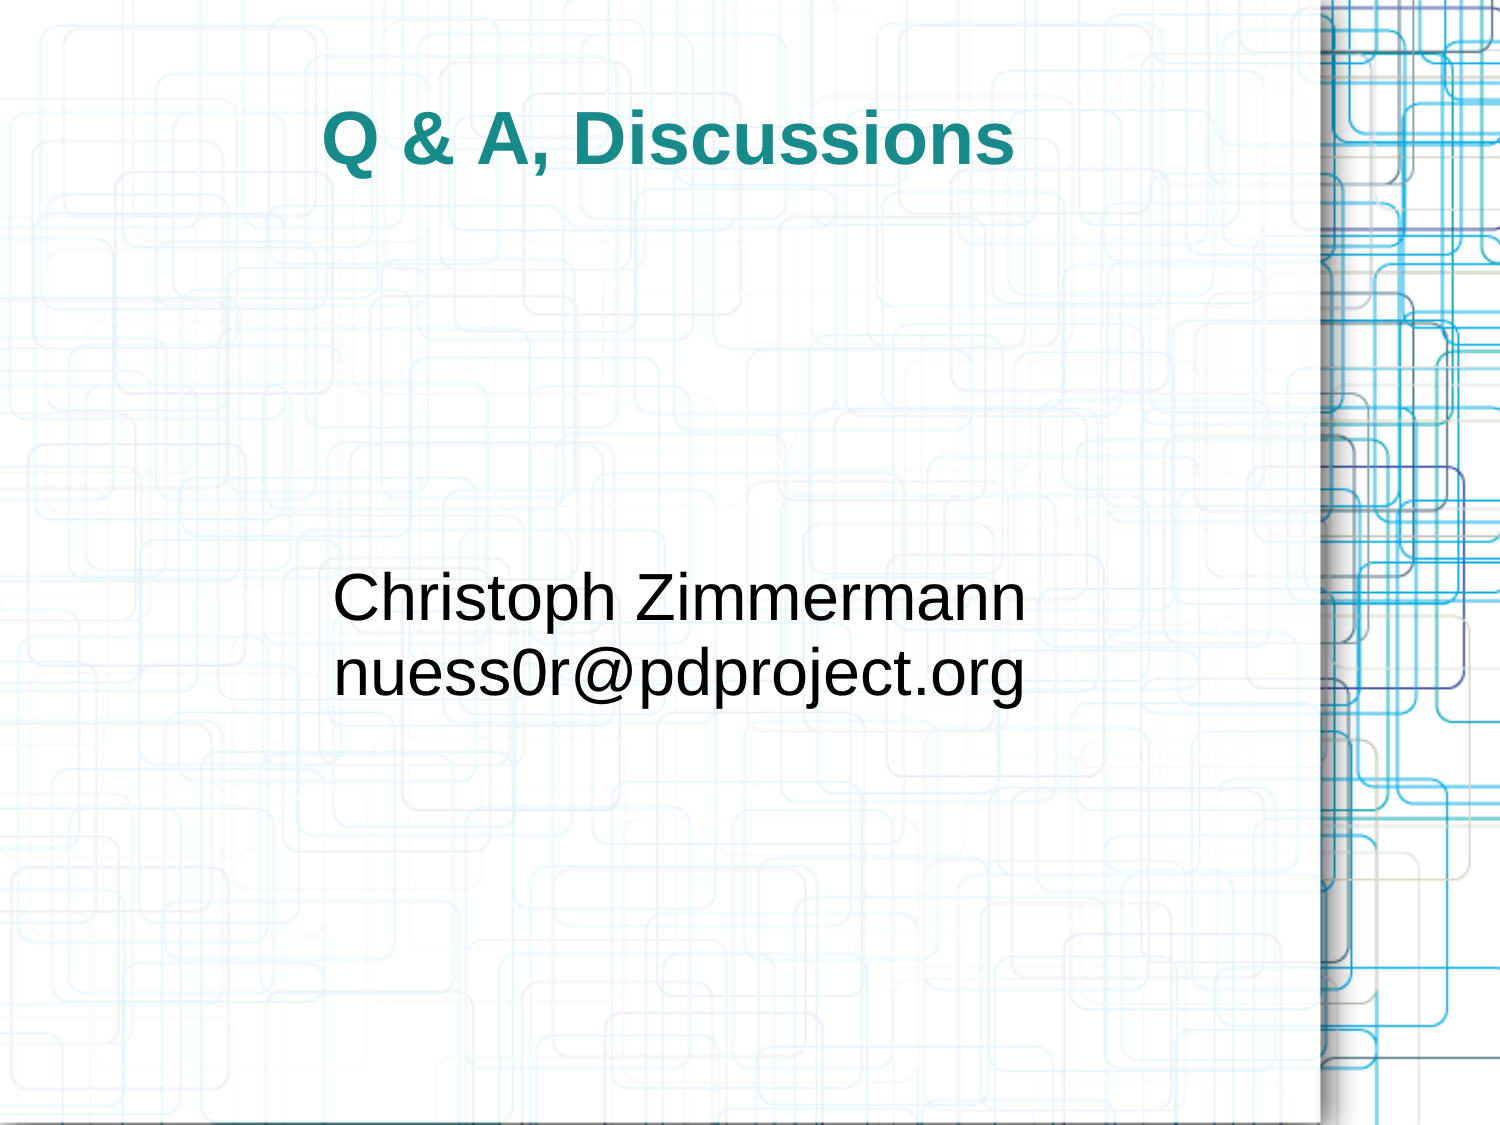

# Q & A, Discussions
Christoph Zimmermann
nuess0r@pdproject.org